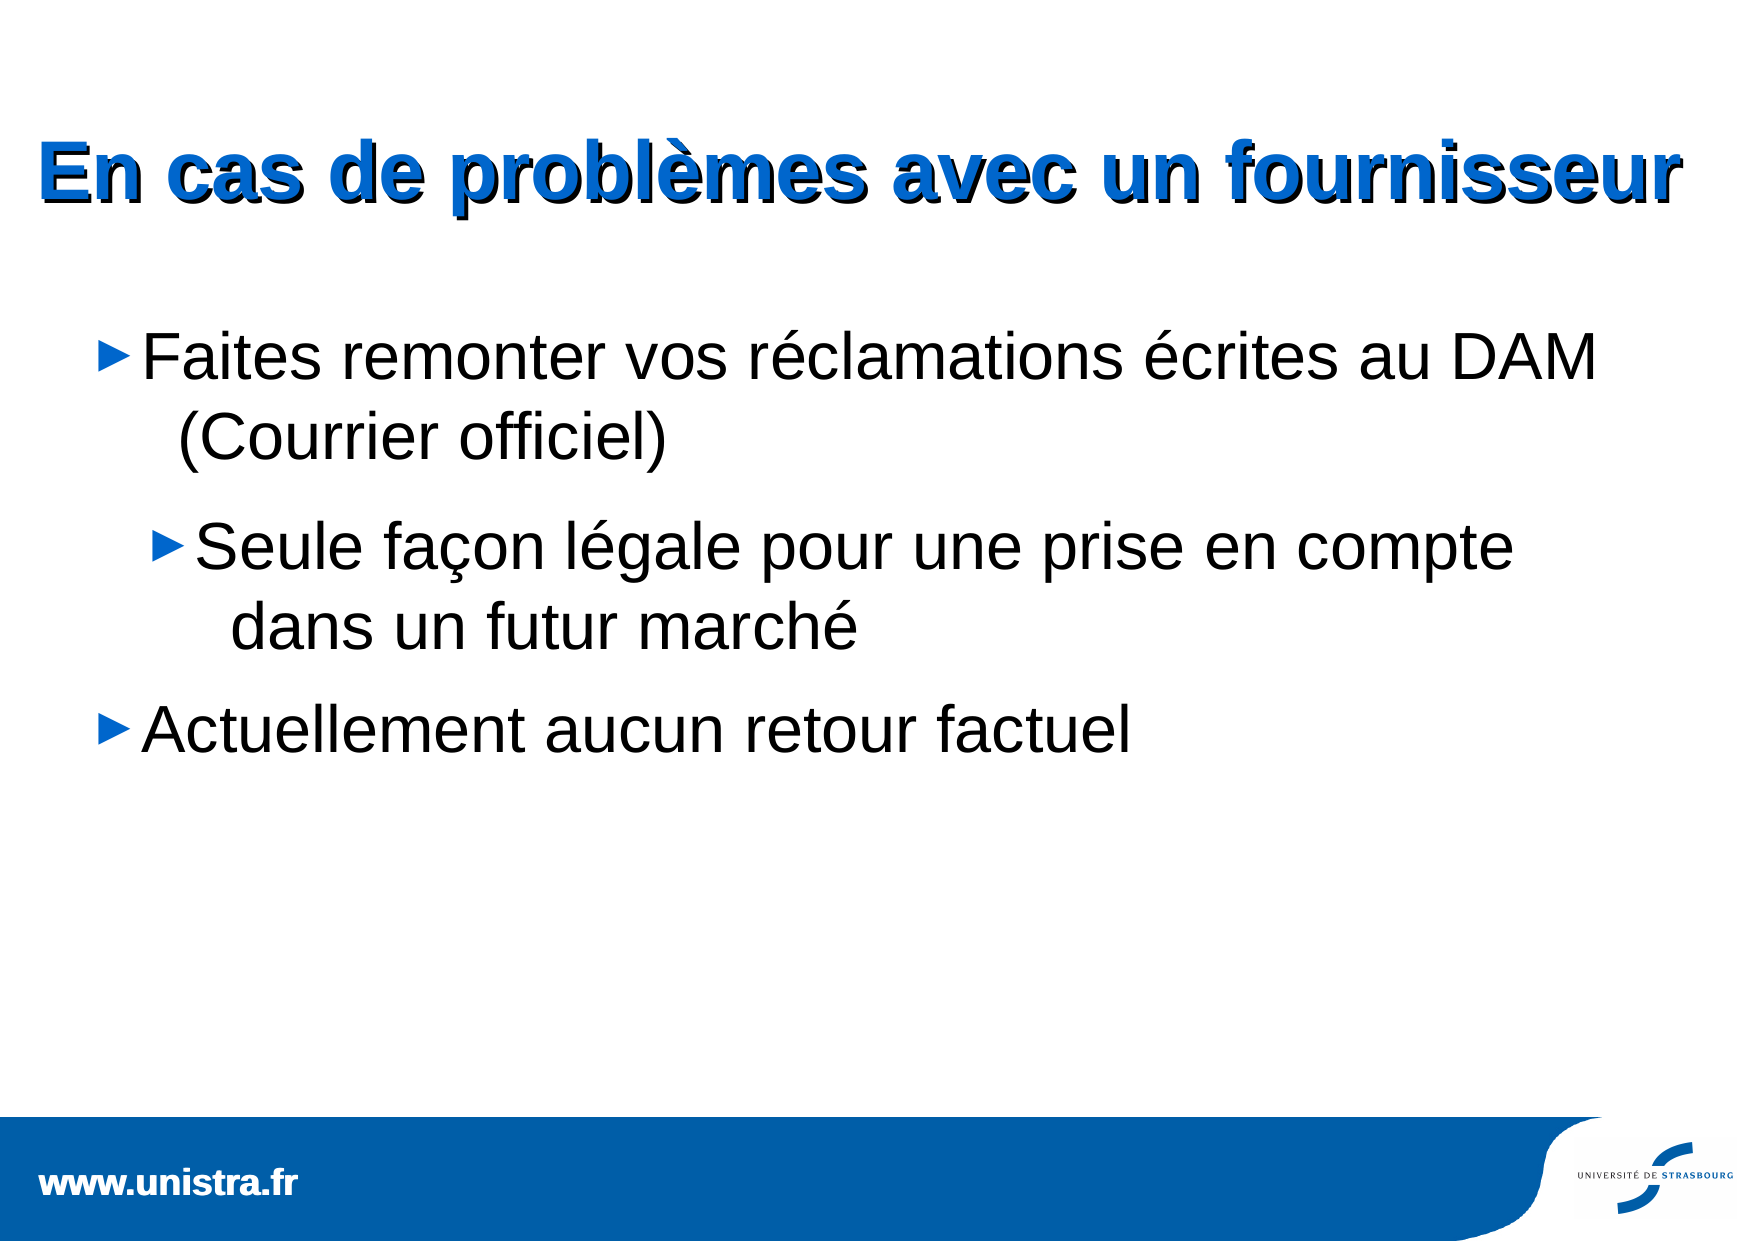

# En cas de problèmes avec un fournisseur
Faites remonter vos réclamations écrites au DAM (Courrier officiel)
Seule façon légale pour une prise en compte dans un futur marché
Actuellement aucun retour factuel